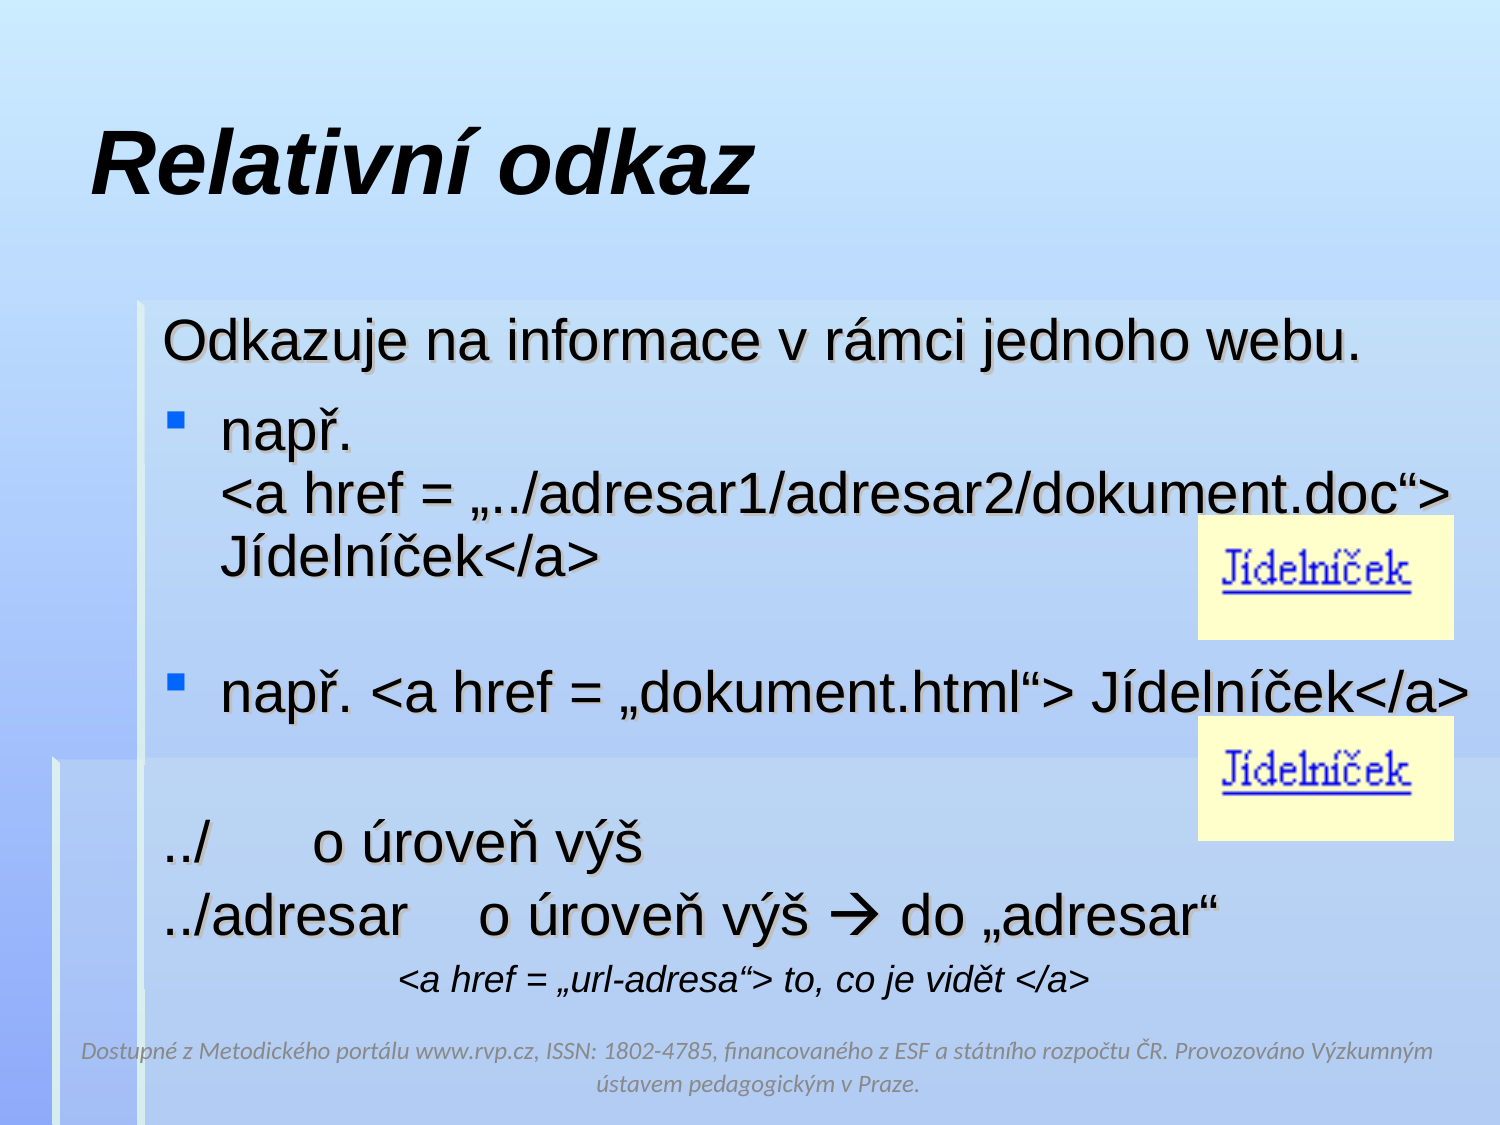

# Relativní odkaz
Odkazuje na informace v rámci jednoho webu.
např.
<a href = „../adresar1/adresar2/dokument.doc“> Jídelníček</a>
např. <a href = „dokument.html“> Jídelníček</a>
../		o úroveň výš
../adresar	 o úroveň výš  do „adresar“
<a href = „url-adresa“> to, co je vidět </a>
Dostupné z Metodického portálu www.rvp.cz, ISSN: 1802-4785, financovaného z ESF a státního rozpočtu ČR. Provozováno Výzkumným ústavem pedagogickým v Praze.